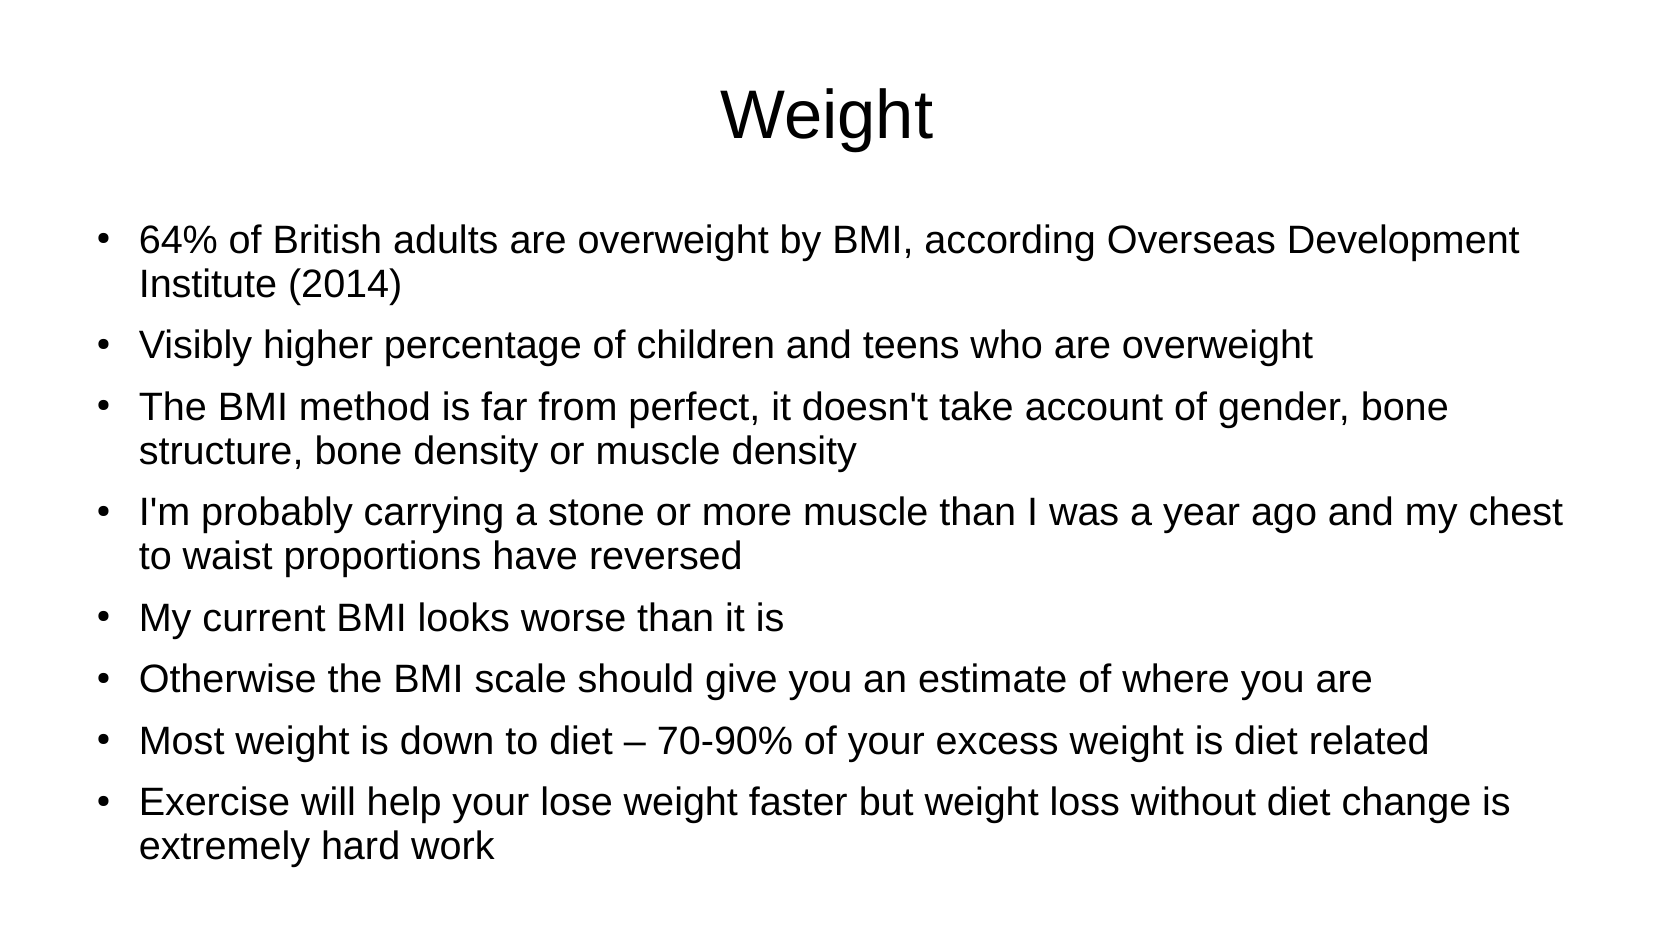

# Weight
64% of British adults are overweight by BMI, according Overseas Development Institute (2014)
Visibly higher percentage of children and teens who are overweight
The BMI method is far from perfect, it doesn't take account of gender, bone structure, bone density or muscle density
I'm probably carrying a stone or more muscle than I was a year ago and my chest to waist proportions have reversed
My current BMI looks worse than it is
Otherwise the BMI scale should give you an estimate of where you are
Most weight is down to diet – 70-90% of your excess weight is diet related
Exercise will help your lose weight faster but weight loss without diet change is extremely hard work